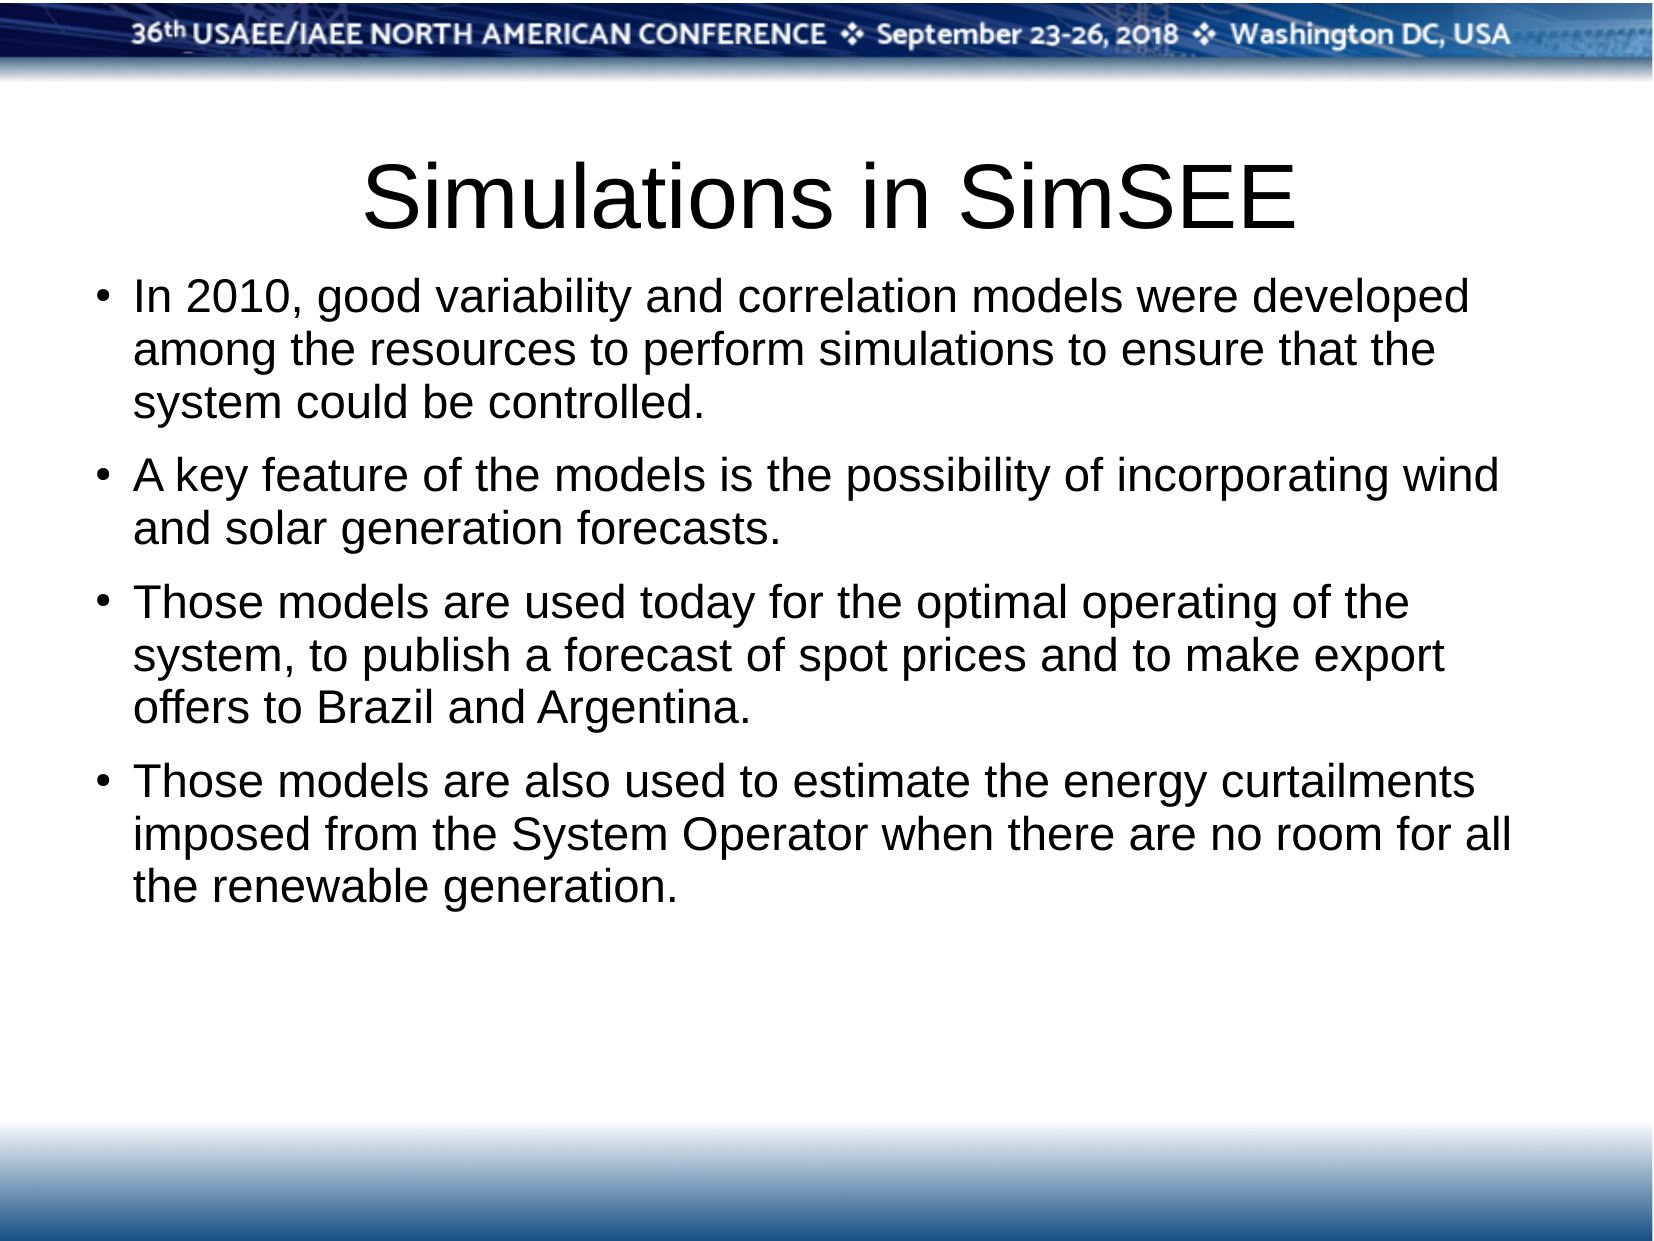

# Simulations in SimSEE
In 2010, good variability and correlation models were developed among the resources to perform simulations to ensure that the system could be controlled.
A key feature of the models is the possibility of incorporating wind and solar generation forecasts.
Those models are used today for the optimal operating of the system, to publish a forecast of spot prices and to make export offers to Brazil and Argentina.
Those models are also used to estimate the energy curtailments imposed from the System Operator when there are no room for all the renewable generation.